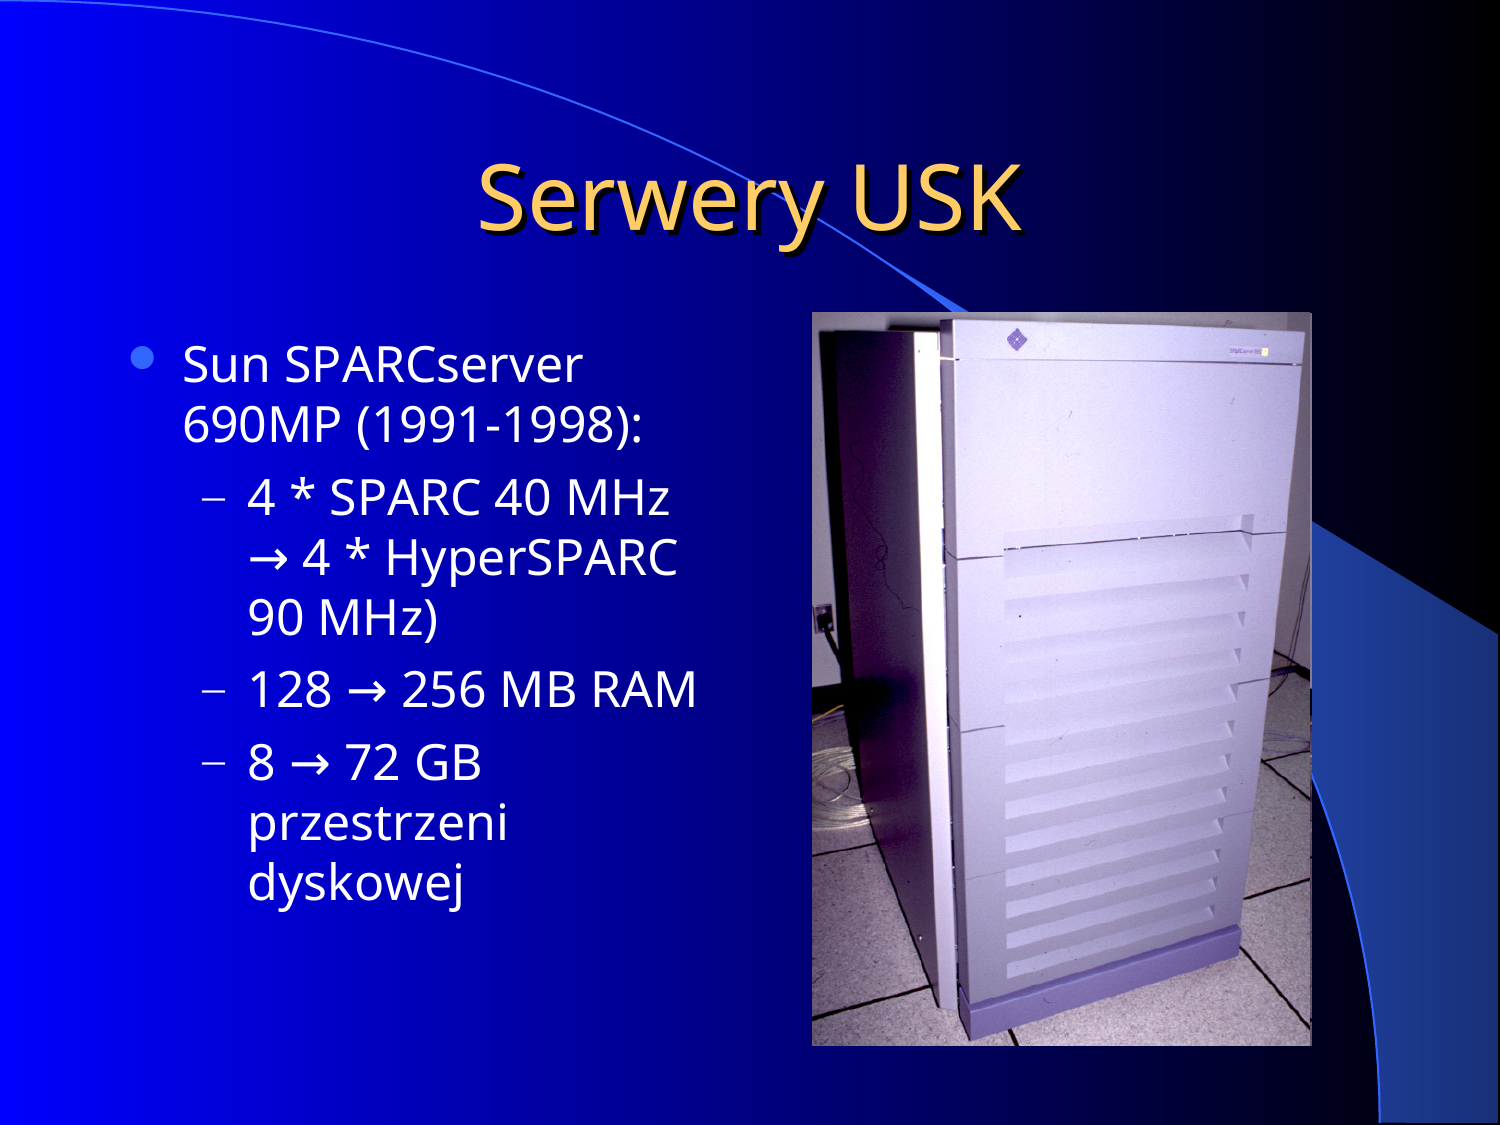

# Serwery USK
Sun SPARCserver 690MP (1991-1998):
4 * SPARC 40 MHz → 4 * HyperSPARC 90 MHz)
128 → 256 MB RAM
8 → 72 GB przestrzeni dyskowej